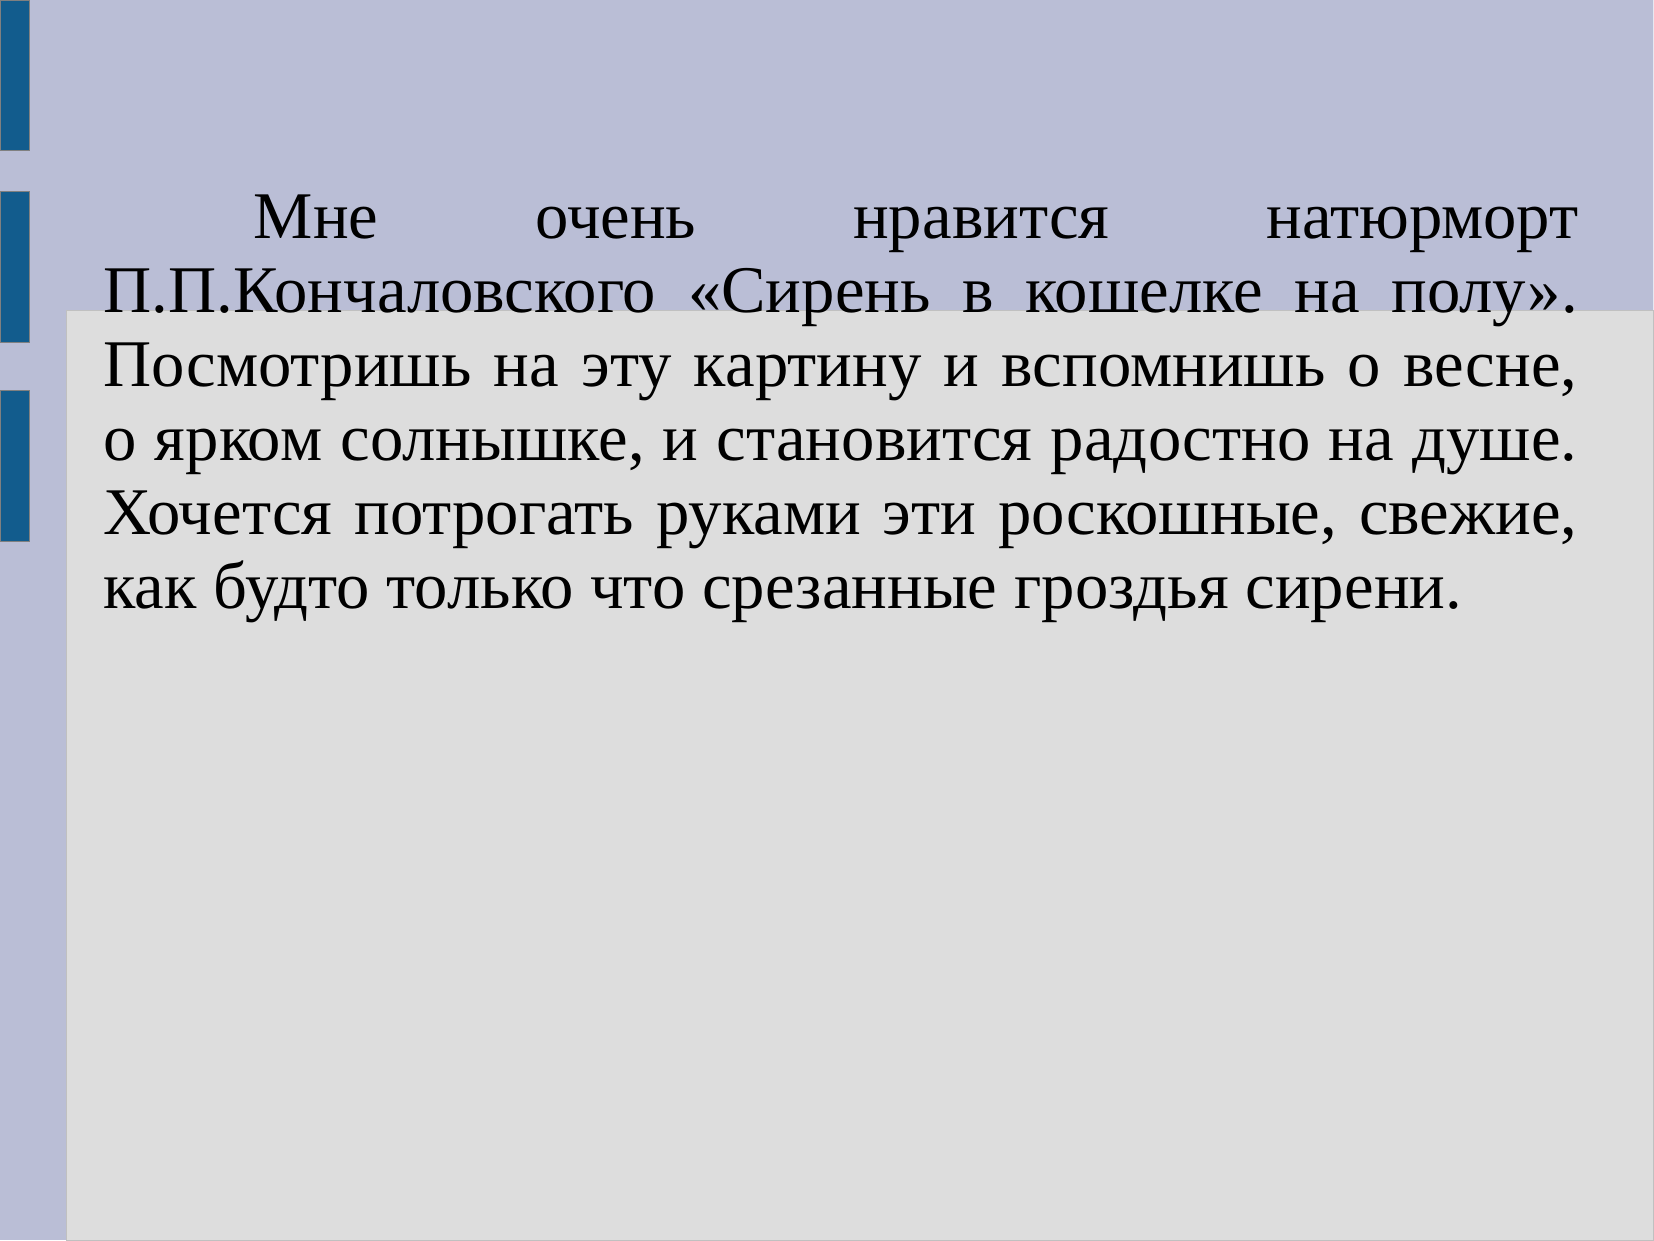

Мне очень нравится натюрморт П.П.Кончаловского «Сирень в кошелке на полу». Посмотришь на эту картину и вспомнишь о весне, о ярком солнышке, и становится радостно на душе. Хочется потрогать руками эти роскошные, свежие, как будто только что срезанные гроздья сирени.